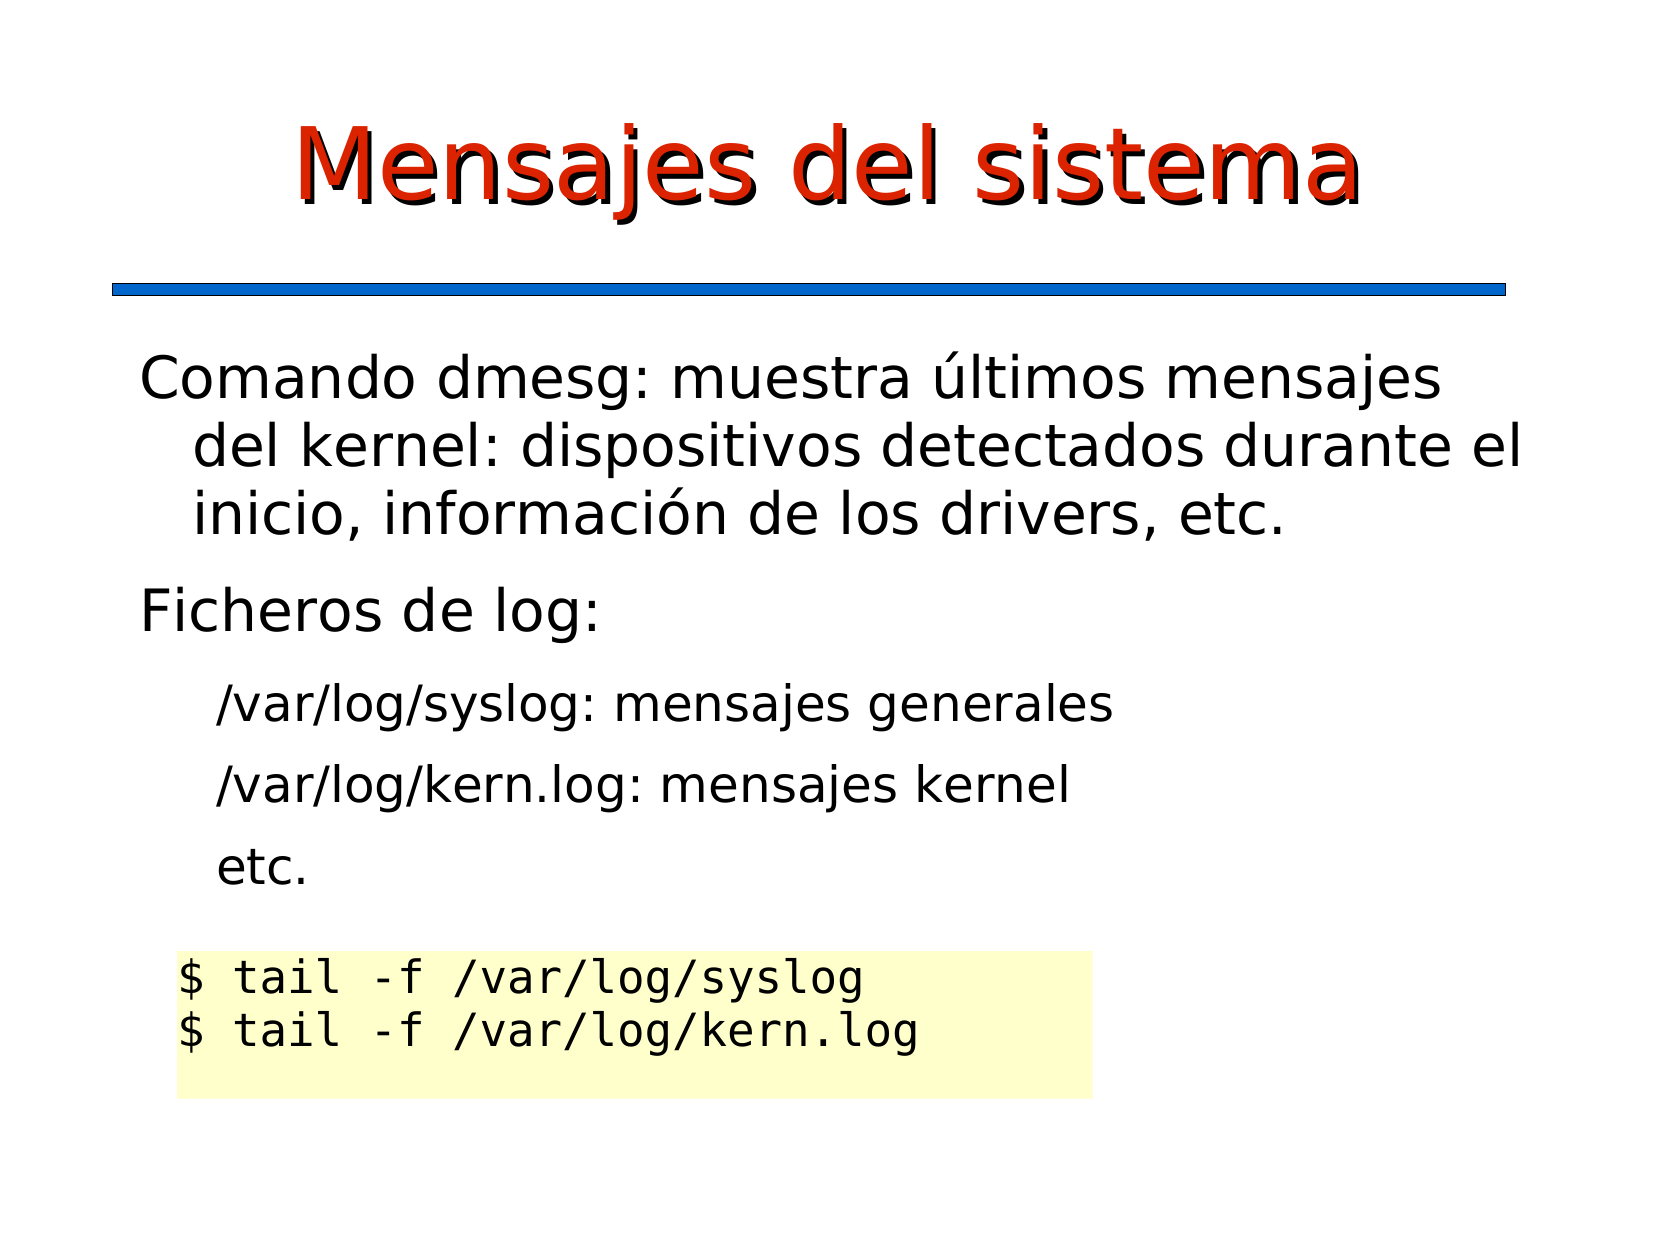

# Mensajes del sistema
Comando dmesg: muestra últimos mensajes del kernel: dispositivos detectados durante el inicio, información de los drivers, etc.
Ficheros de log:
/var/log/syslog: mensajes generales
/var/log/kern.log: mensajes kernel
etc.
$ tail -f /var/log/syslog
$ tail -f /var/log/kern.log